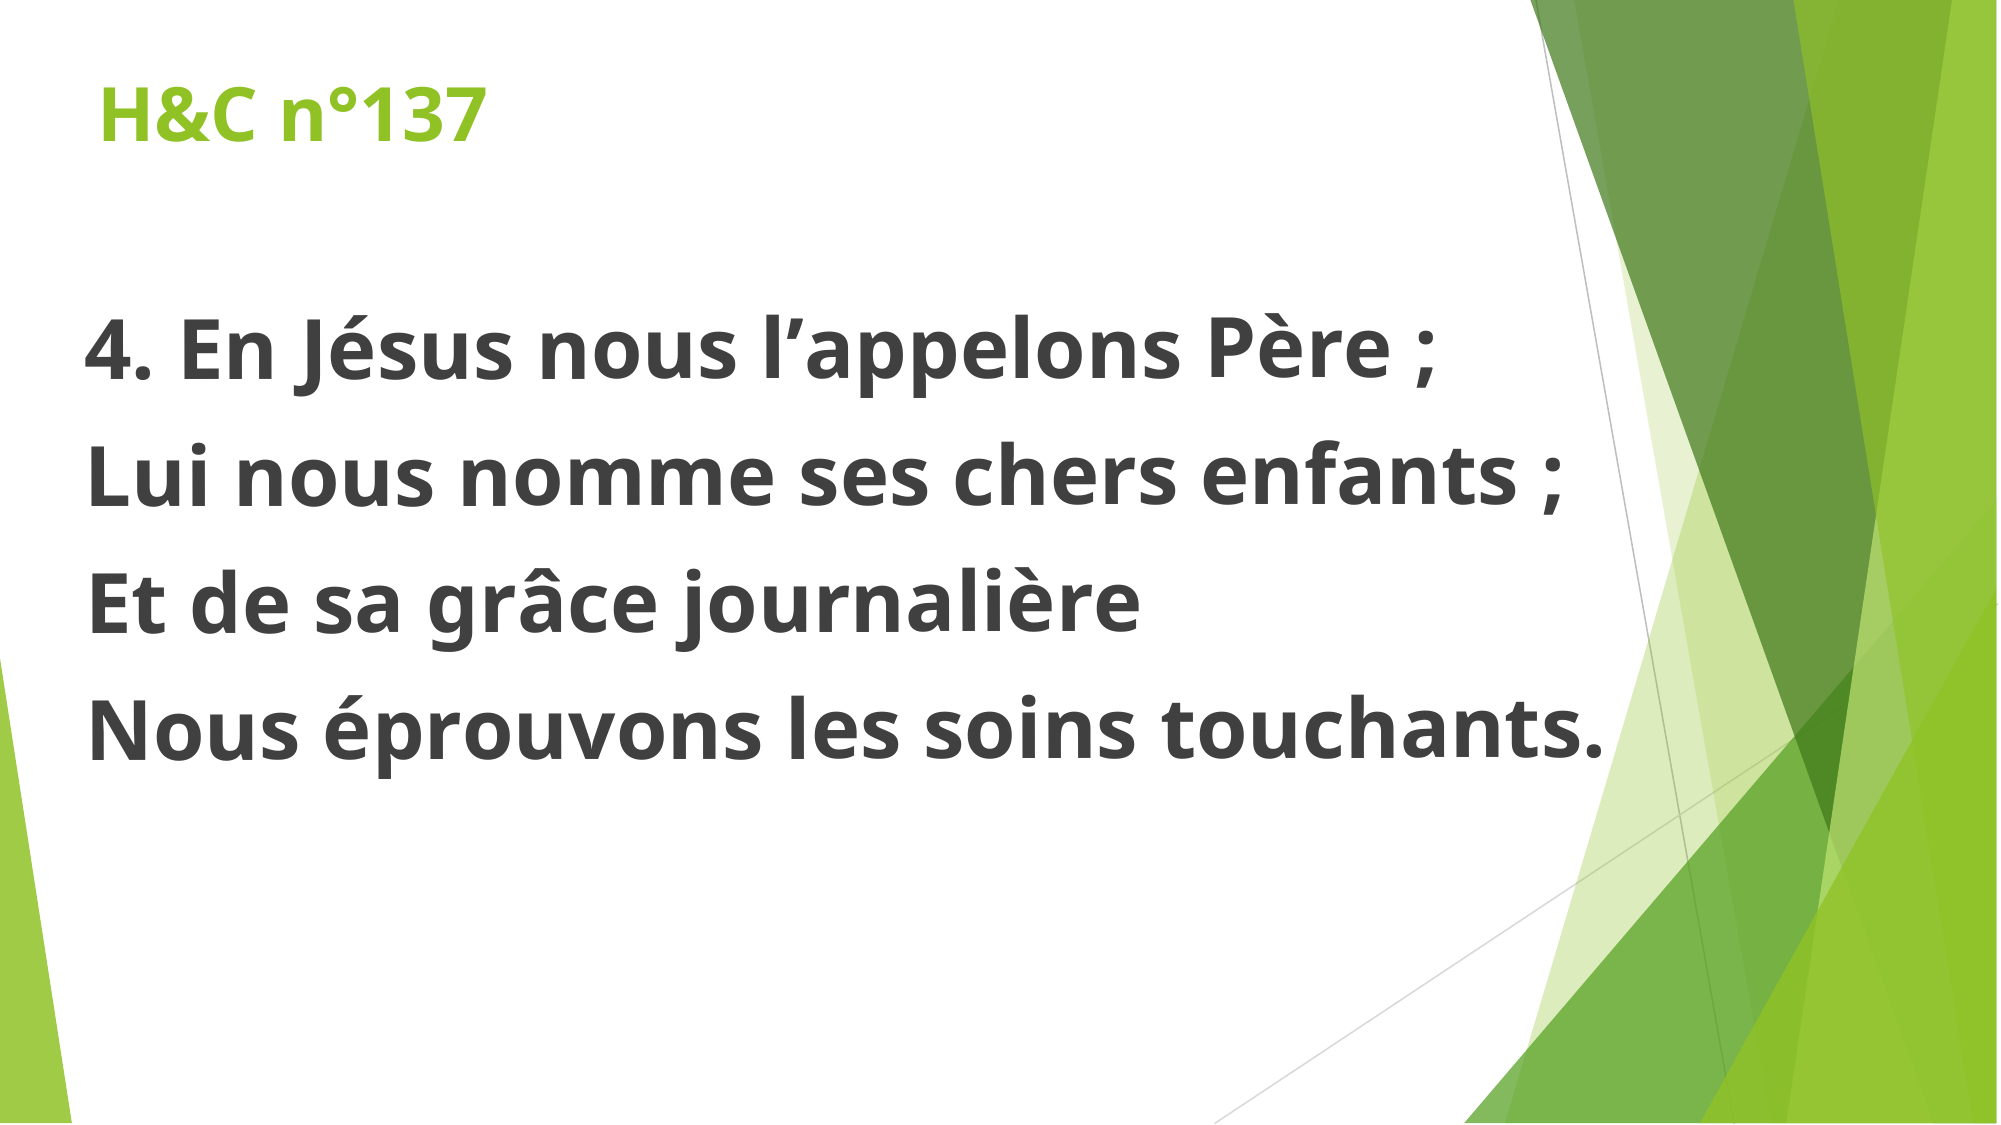

H&C n°137
4. En Jésus nous l’appelons Père ;
Lui nous nomme ses chers enfants ;
Et de sa grâce journalière
Nous éprouvons les soins touchants.